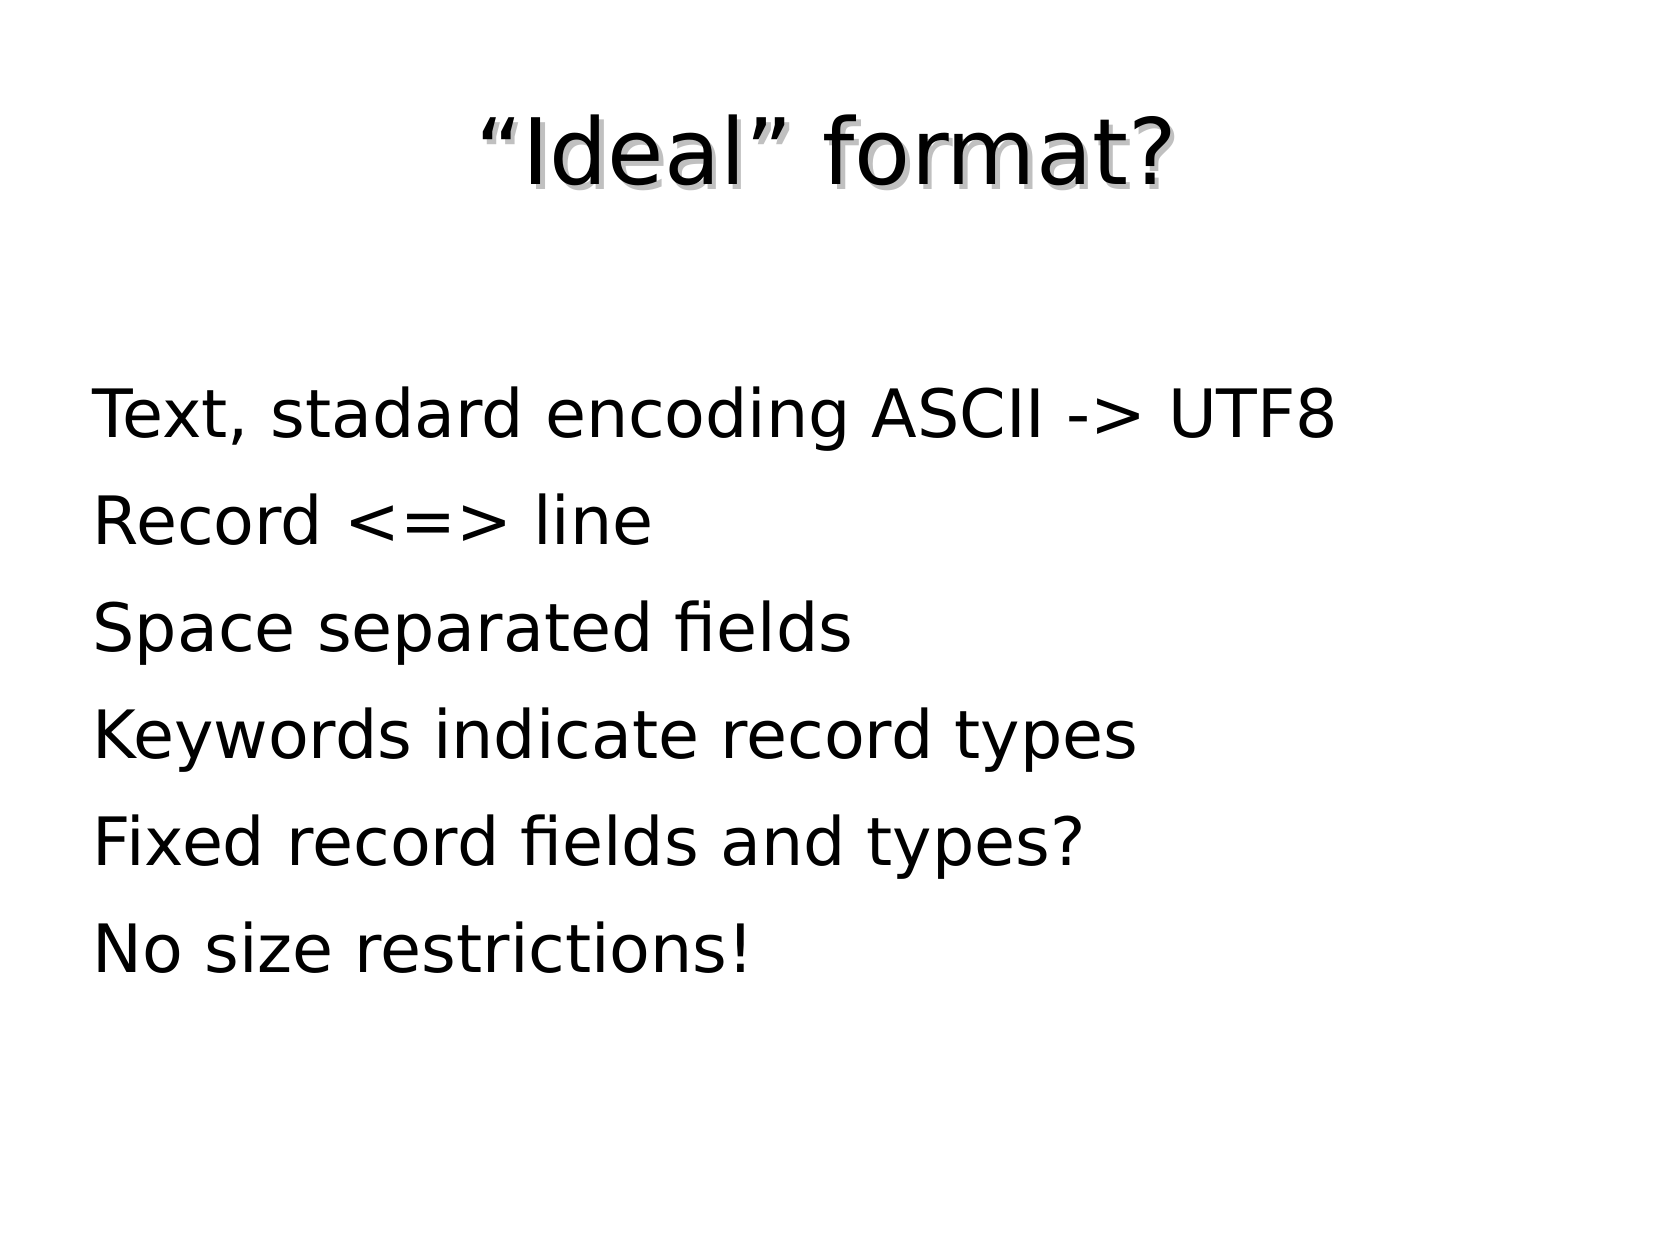

# “Ideal” format?
Text, stadard encoding ASCII -> UTF8
Record <=> line
Space separated fields
Keywords indicate record types
Fixed record fields and types?
No size restrictions!